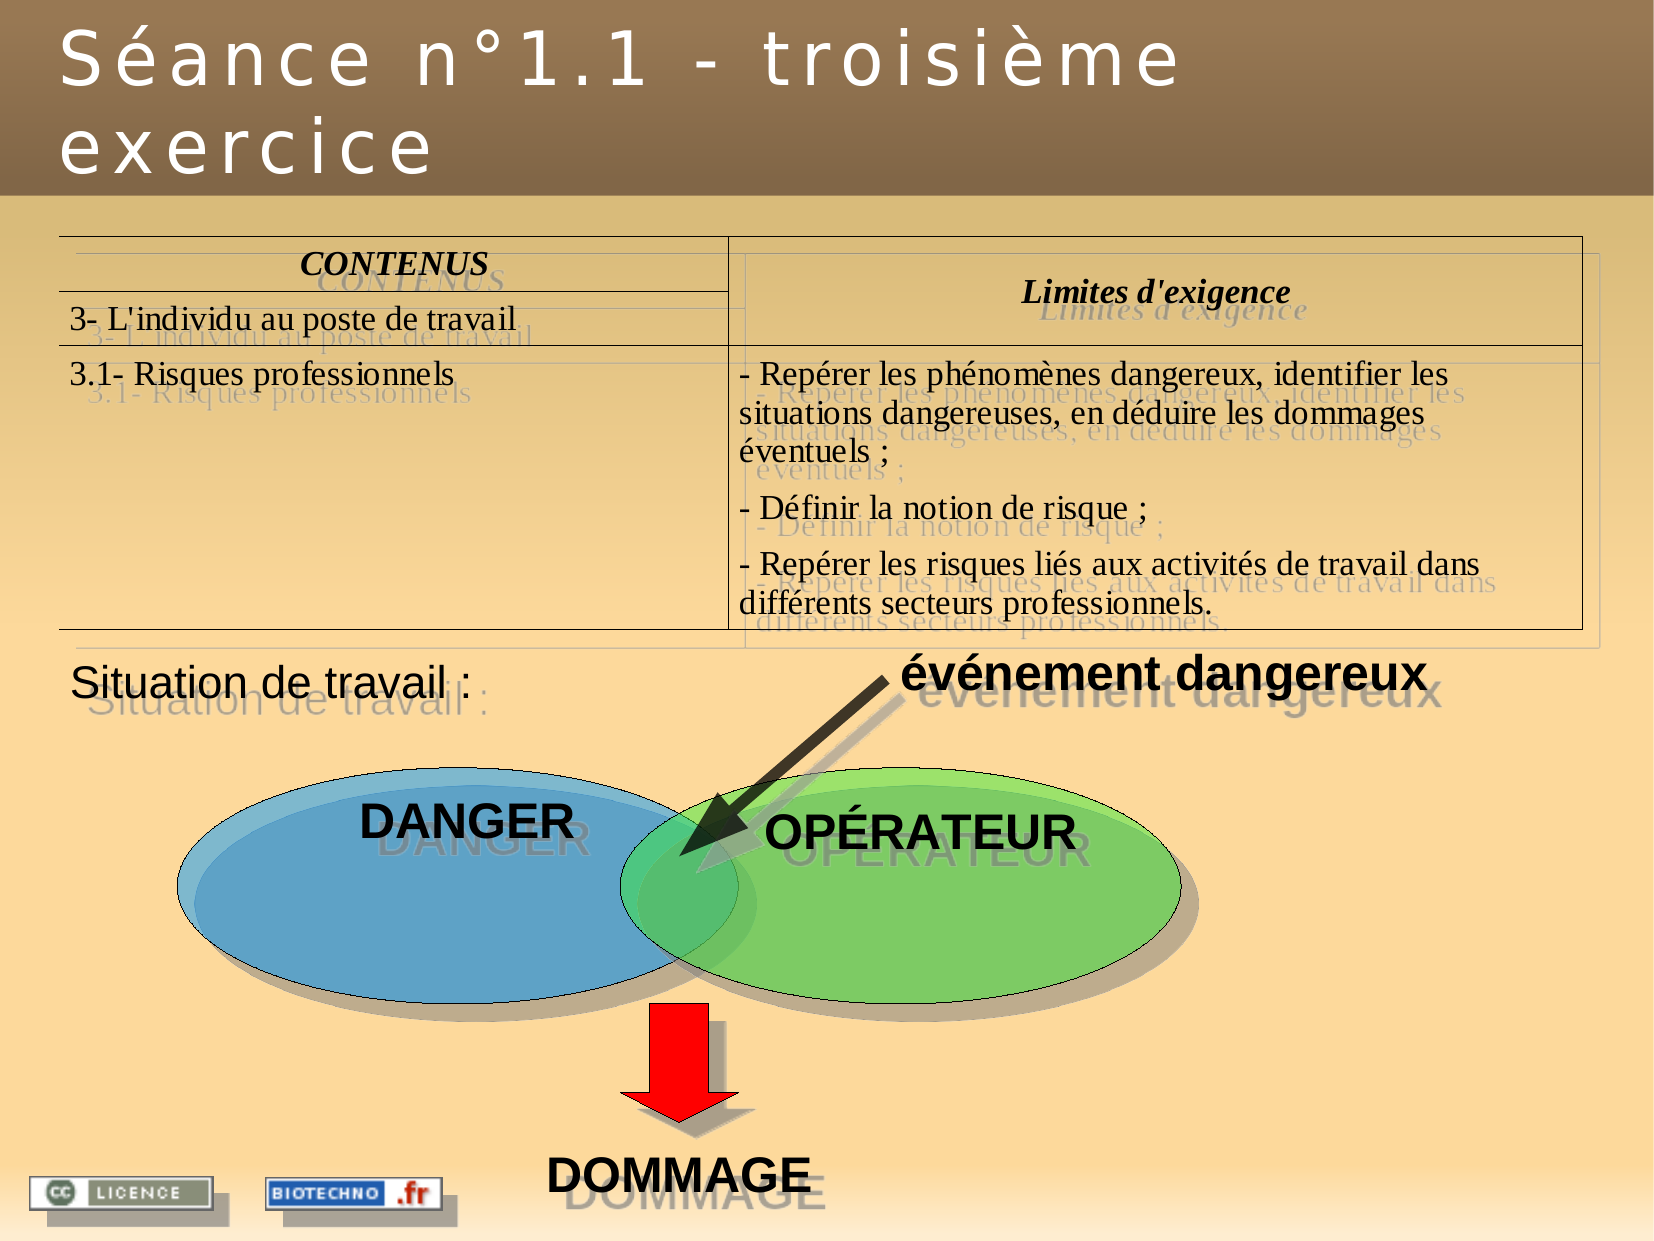

# Séance n°1.1 - troisième exercice
événement dangereux
Situation de travail :
DANGER
OPÉRATEUR
DOMMAGE